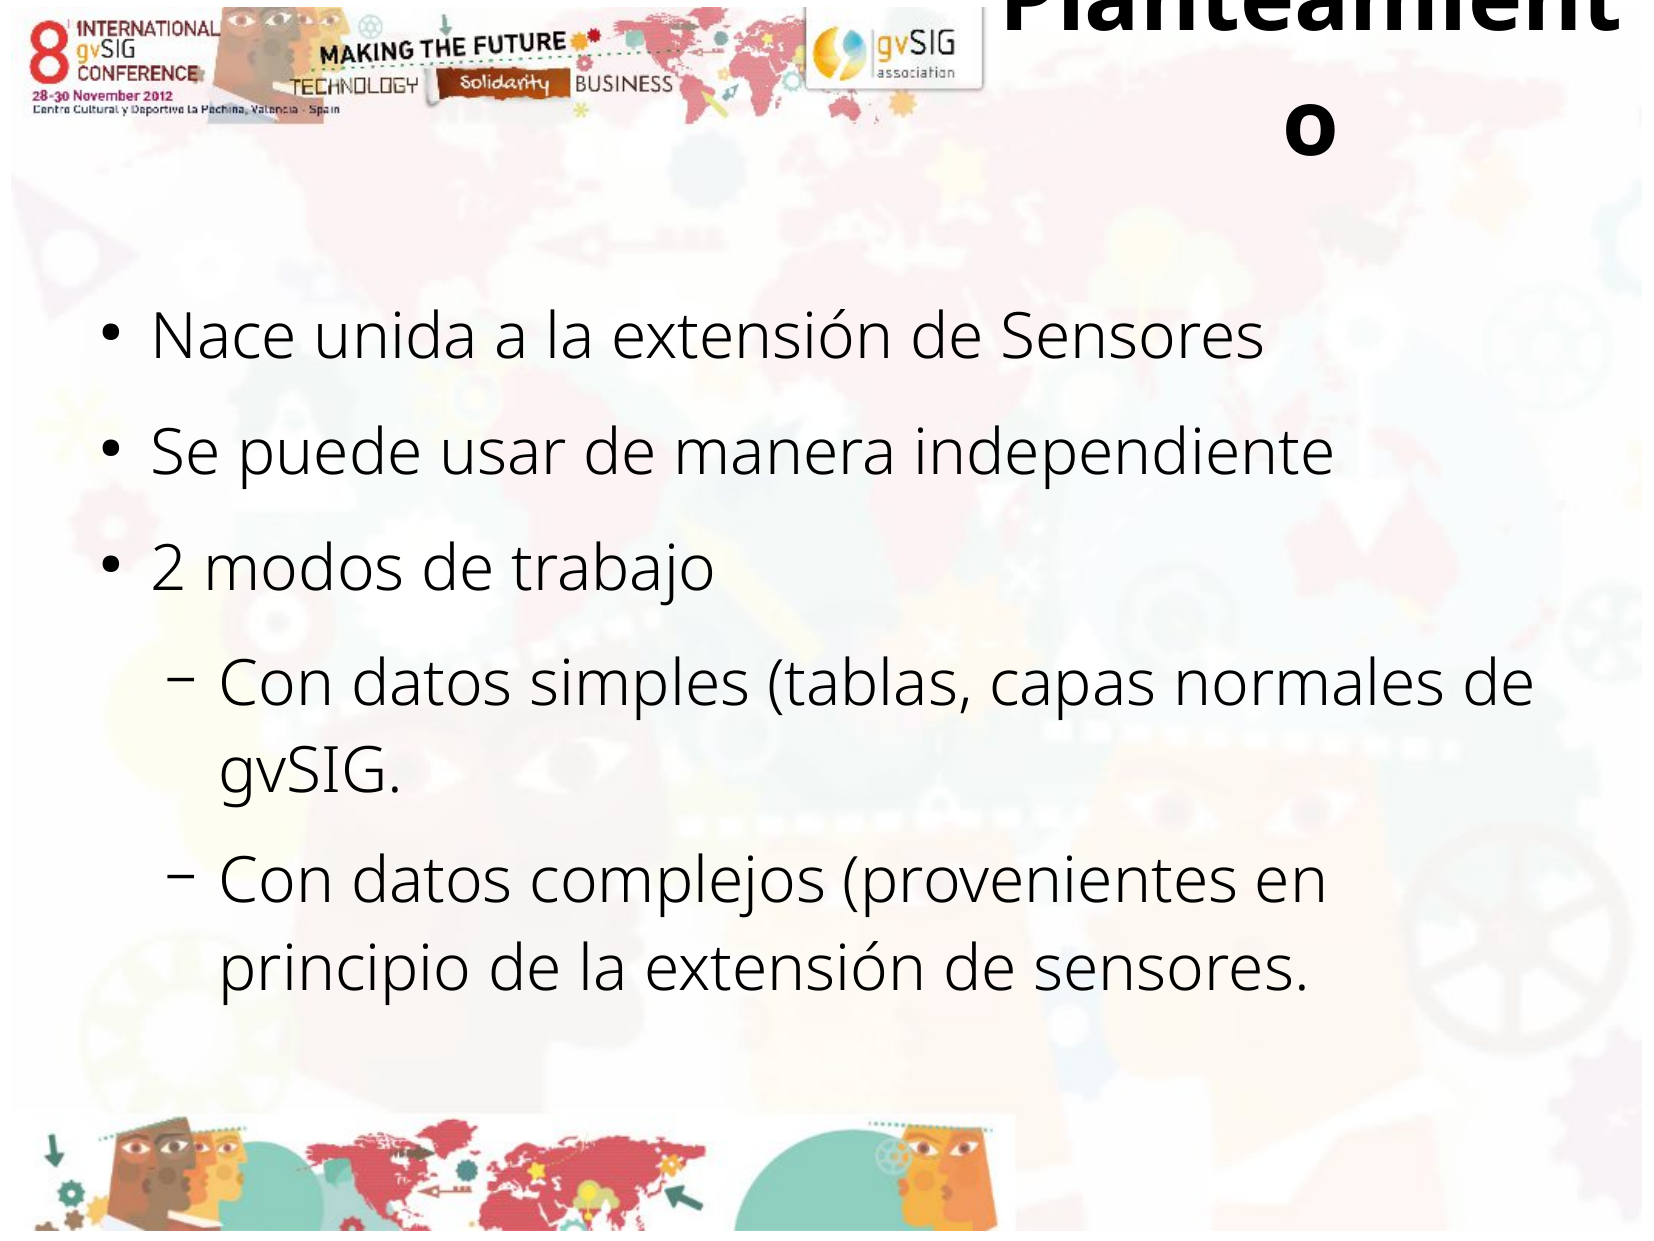

# Planteamiento
Nace unida a la extensión de Sensores
Se puede usar de manera independiente
2 modos de trabajo
Con datos simples (tablas, capas normales de gvSIG.
Con datos complejos (provenientes en principio de la extensión de sensores.